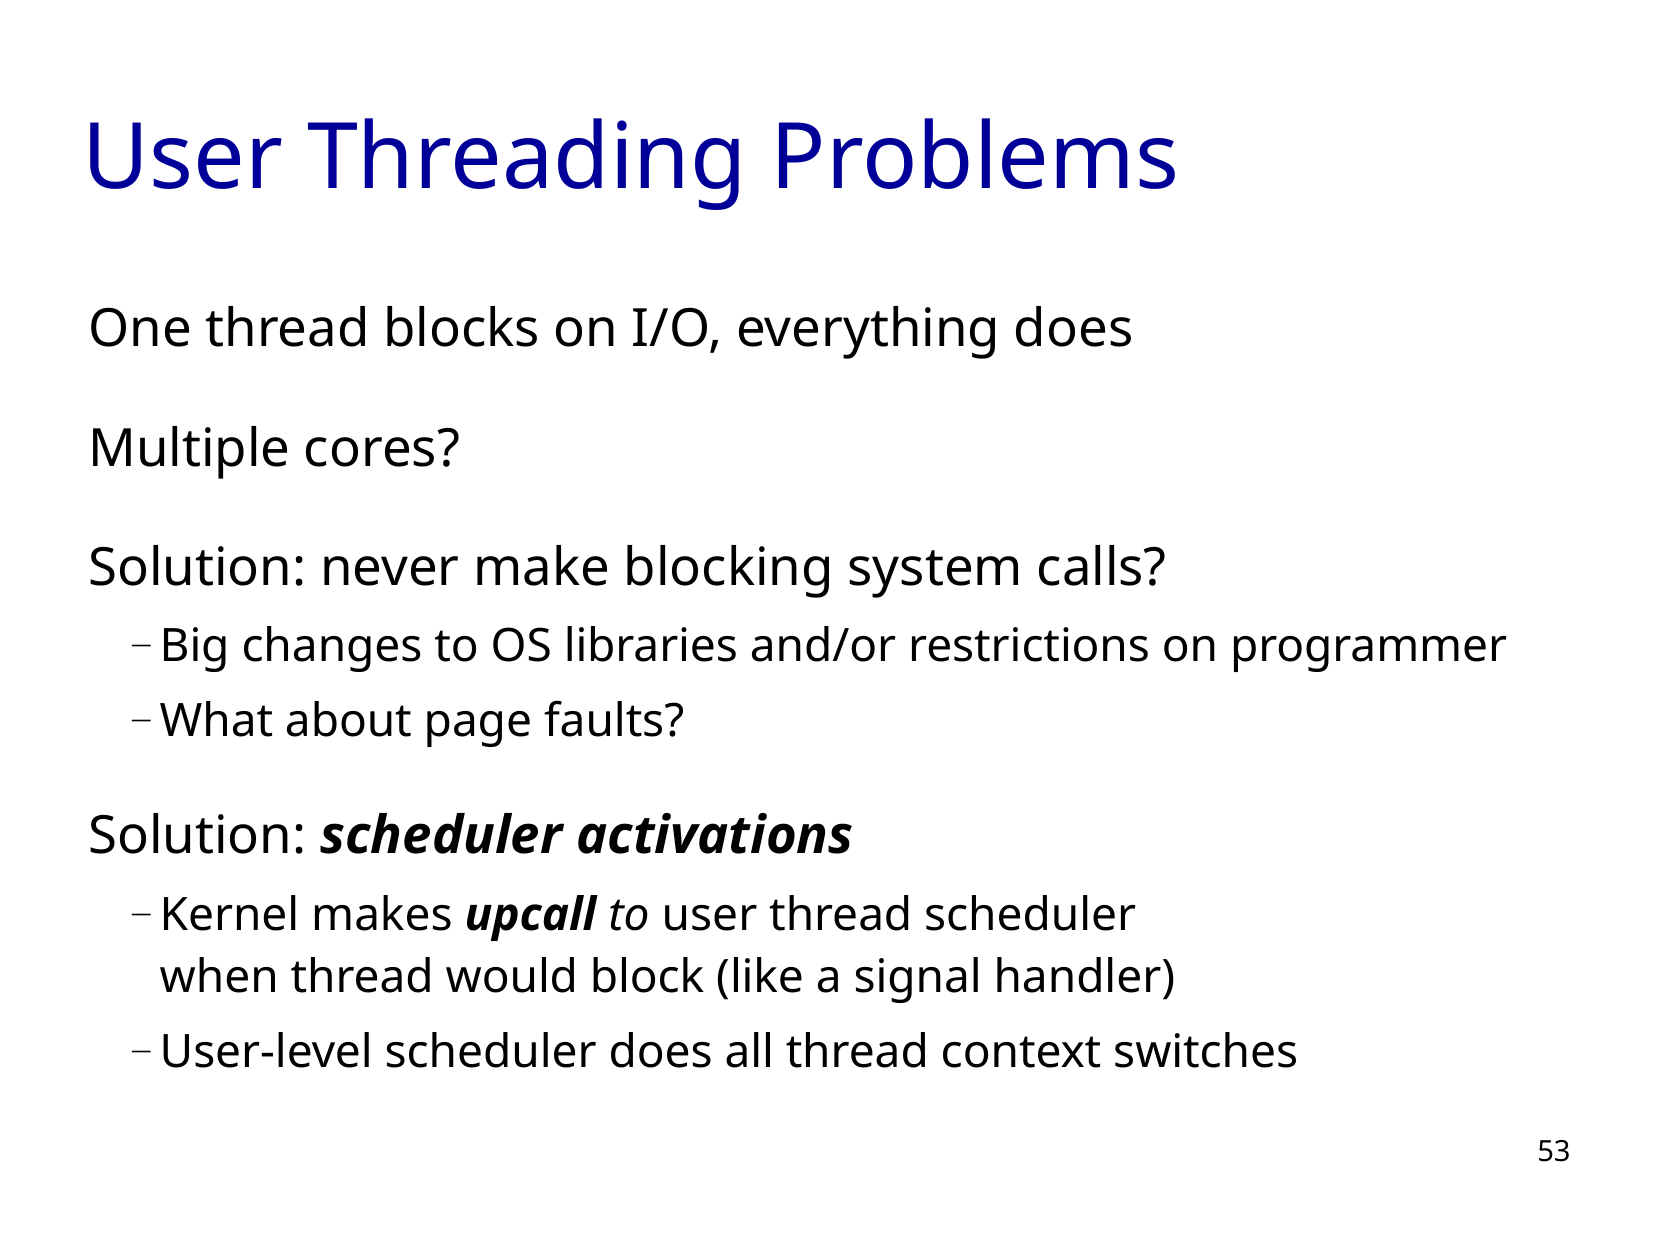

# User Threading Problems
One thread blocks on I/O, everything does
Multiple cores?
Solution: never make blocking system calls?
Big changes to OS libraries and/or restrictions on programmer
What about page faults?
Solution: scheduler activations
Kernel makes upcall to user thread scheduler
when thread would block (like a signal handler)
User-level scheduler does all thread context switches
53